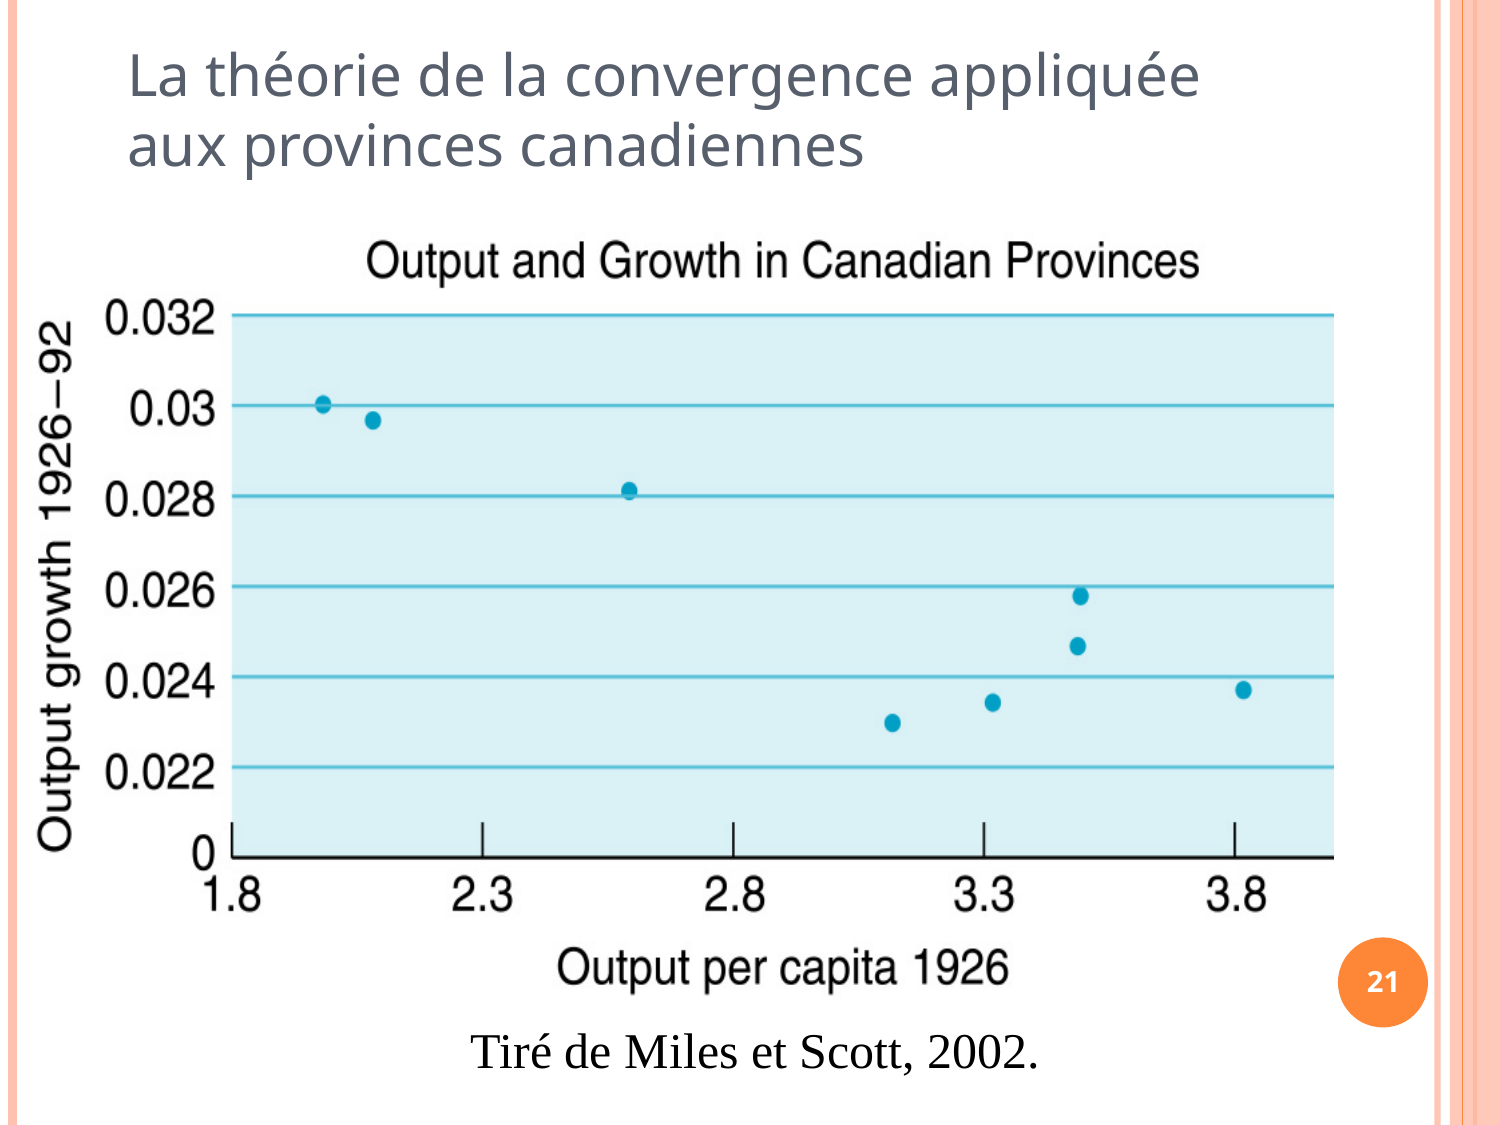

La théorie de la convergence appliquée
aux provinces canadiennes
Tiré de Miles et Scott, 2002.